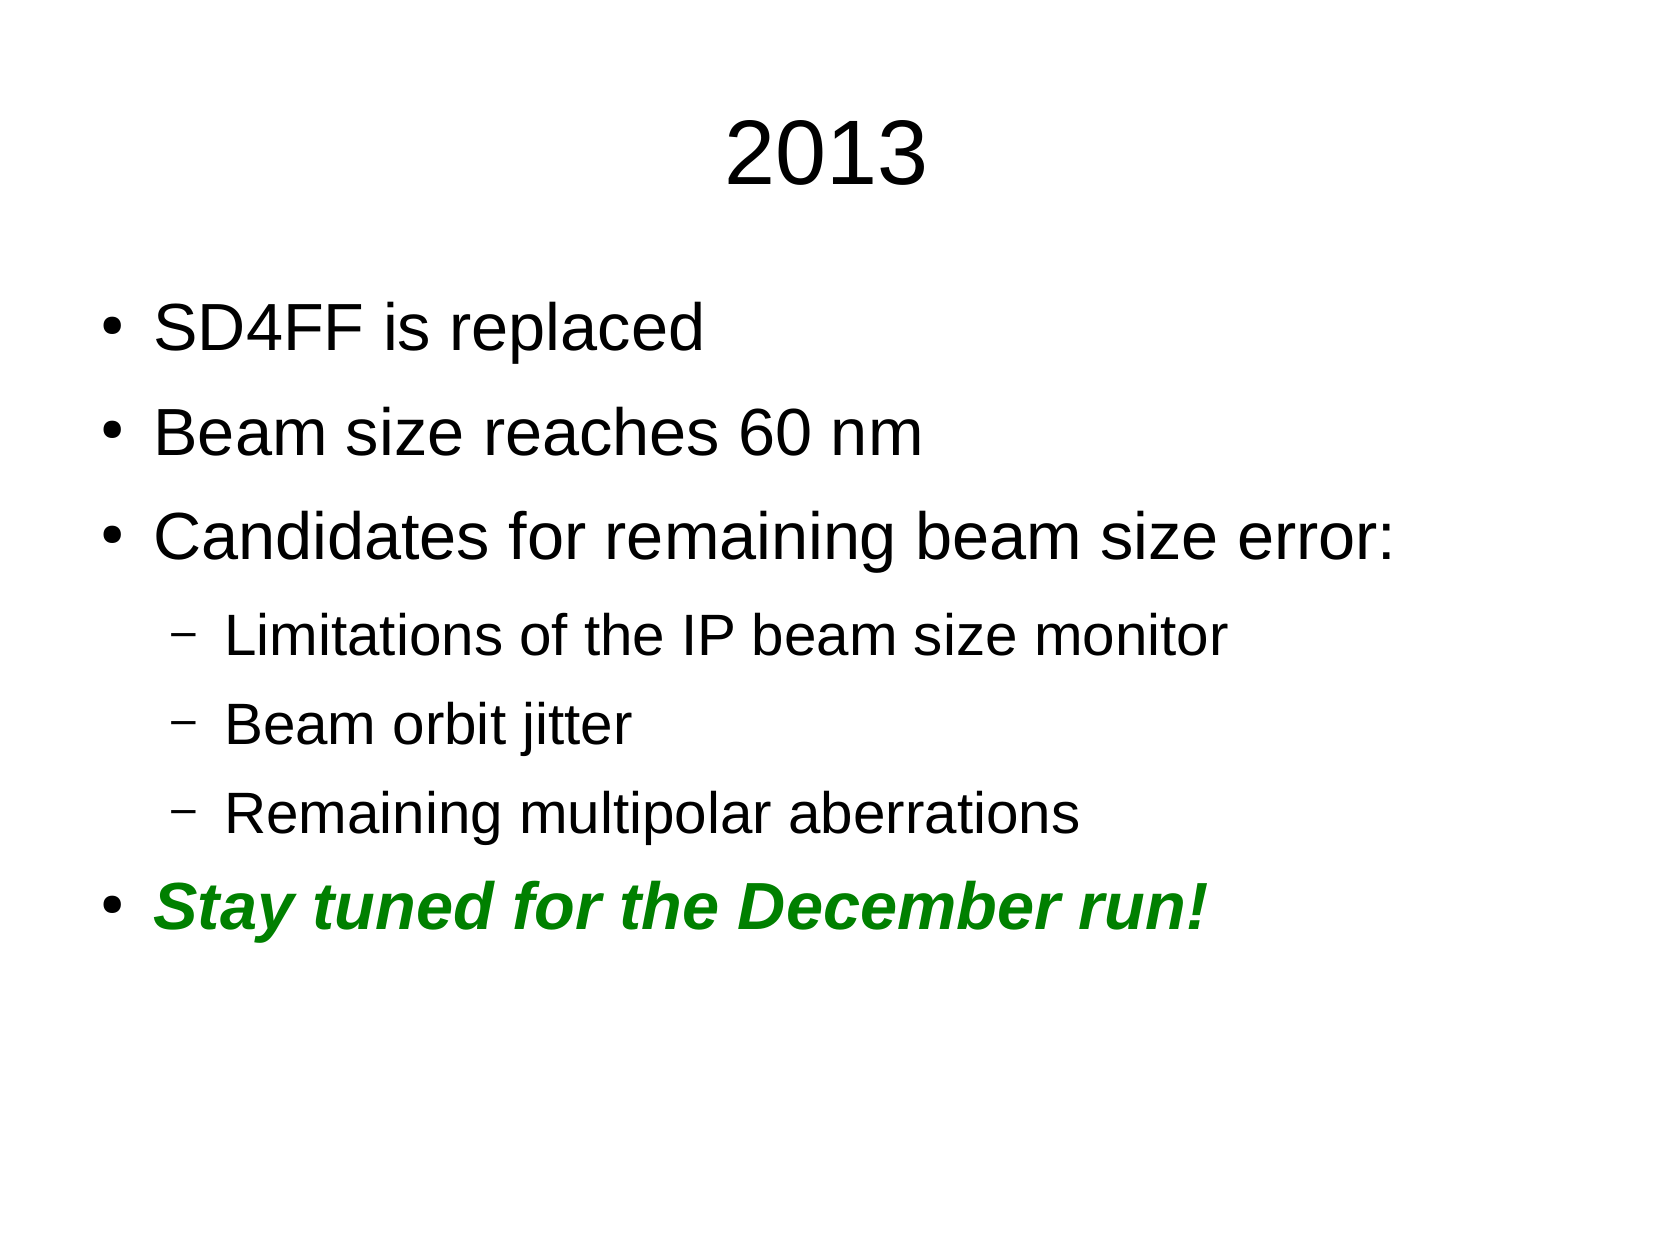

# 2013
SD4FF is replaced
Beam size reaches 60 nm
Candidates for remaining beam size error:
Limitations of the IP beam size monitor
Beam orbit jitter
Remaining multipolar aberrations
Stay tuned for the December run!